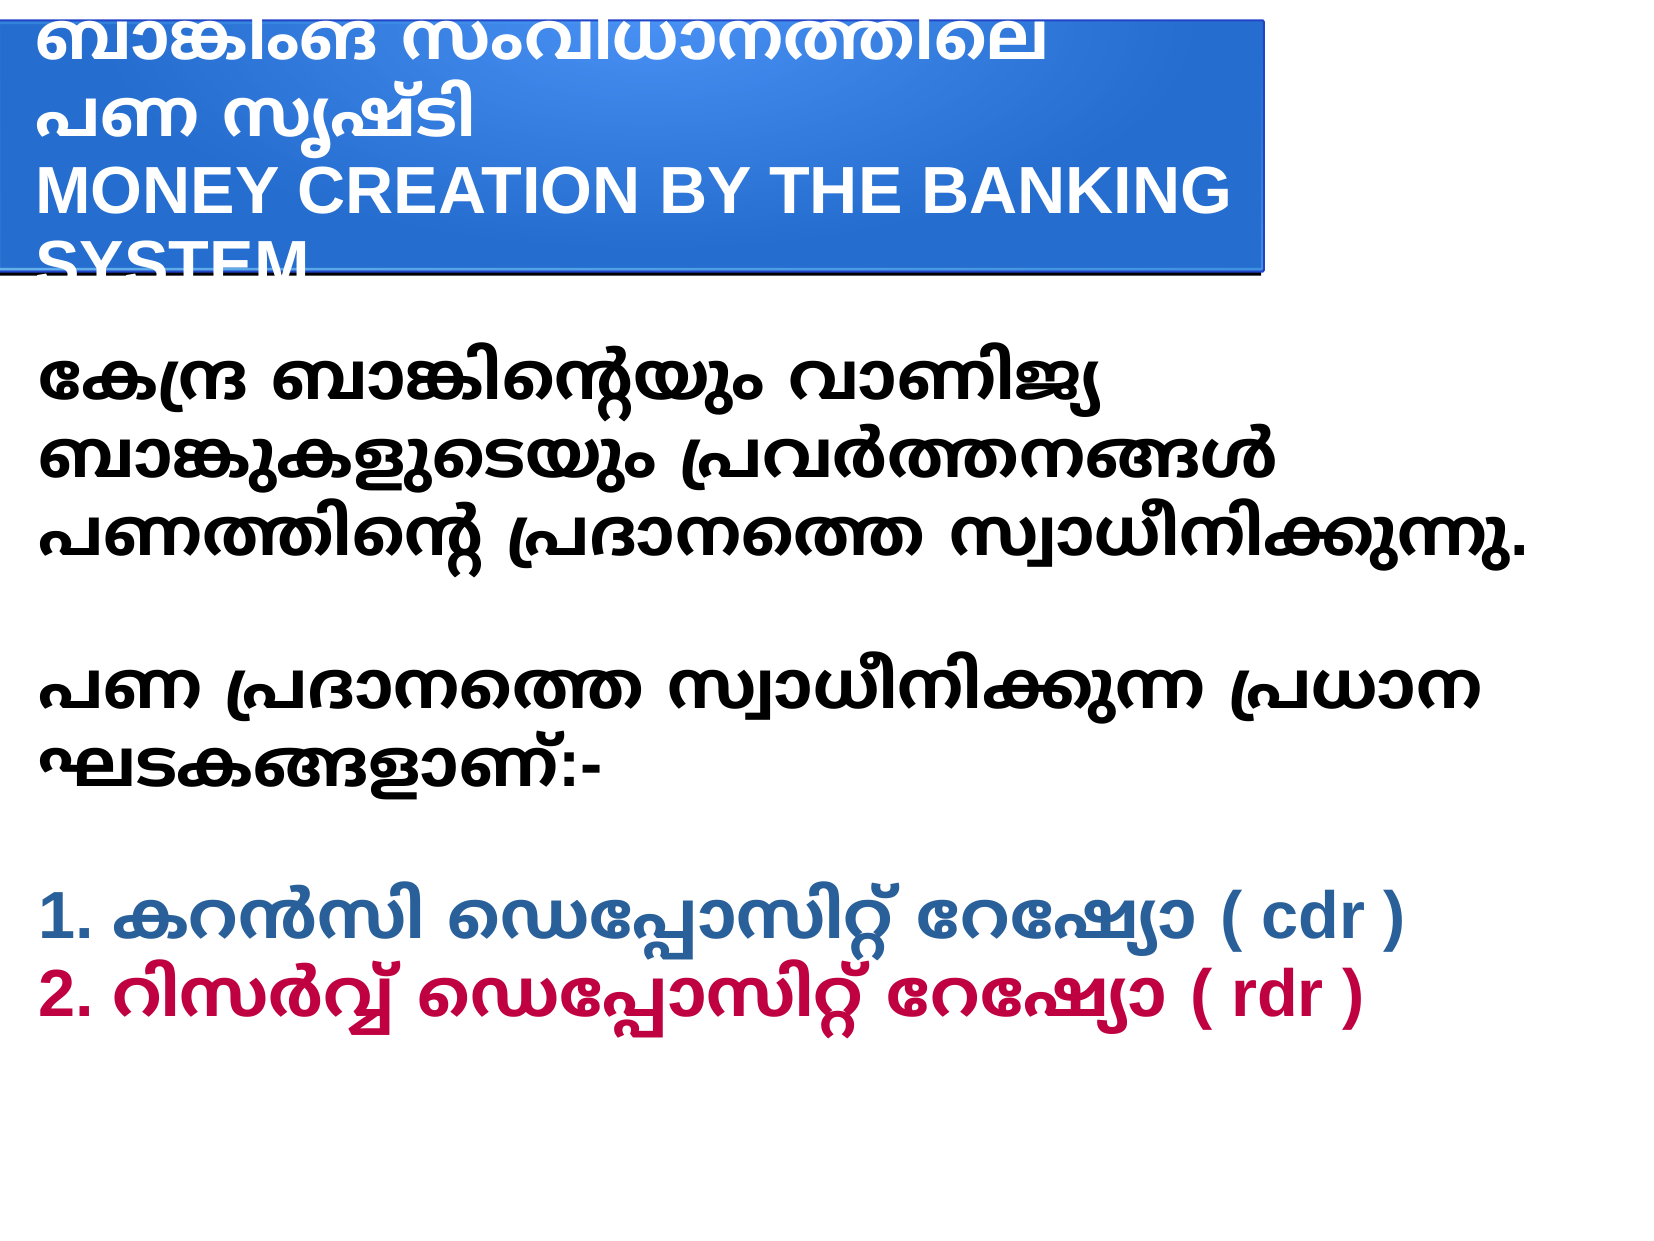

# ബാങ്കിംങ് സംവിധാനത്തിലെ പണ സൃഷ്ടി MONEY CREATION BY THE BANKING SYSTEM
കേന്ദ്ര ബാങ്കിന്റെയും വാണിജ്യ ബാങ്കുകളുടെയും പ്രവർത്തനങ്ങൾ പണത്തിന്റെ പ്രദാനത്തെ സ്വാധീനിക്കുന്നു.
പണ പ്രദാനത്തെ സ്വാധീനിക്കുന്ന പ്രധാന ഘടകങ്ങളാണ്:-
1. കറൻസി ഡെപ്പോസിറ്റ് റേഷ്യോ ( cdr )
2. റിസർവ്വ് ഡെപ്പോസിറ്റ് റേഷ്യോ ( rdr )